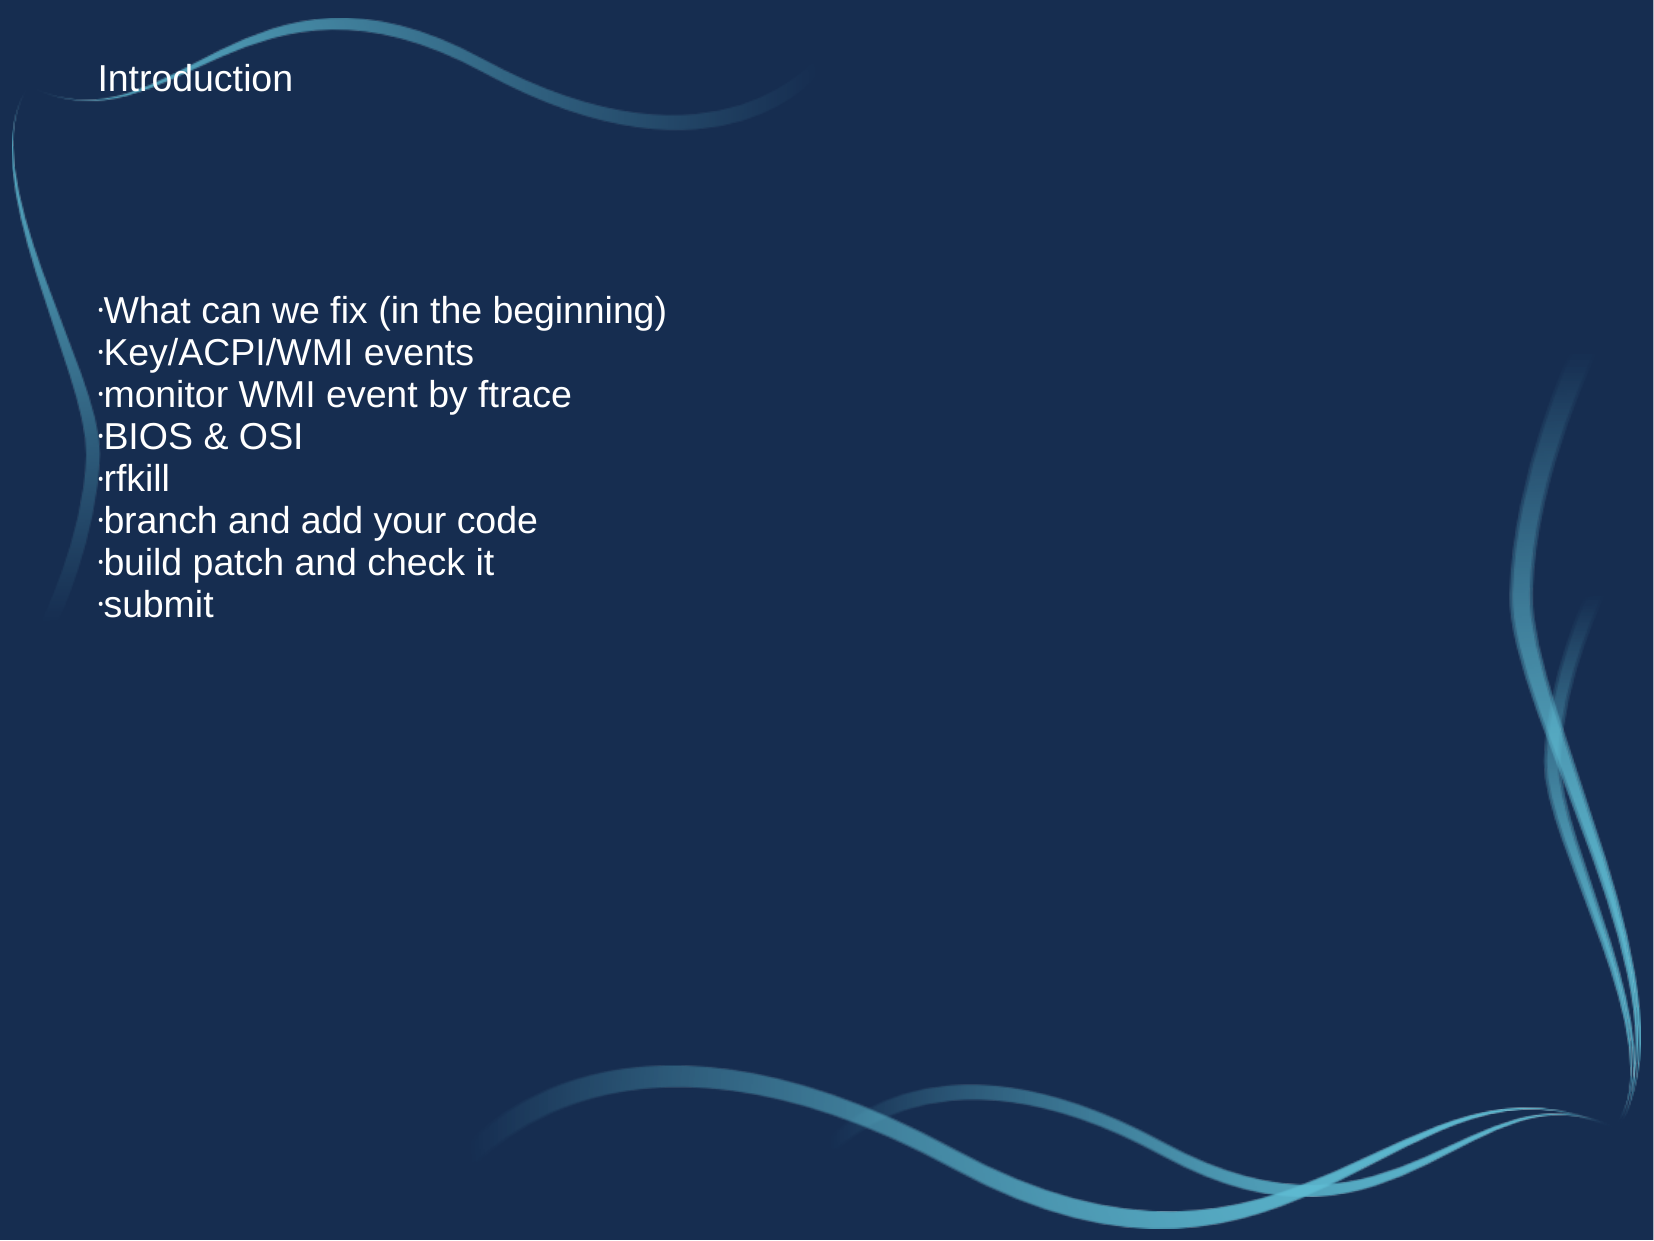

Introduction
What can we fix (in the beginning)
Key/ACPI/WMI events
monitor WMI event by ftrace
BIOS & OSI
rfkill
branch and add your code
build patch and check it
submit